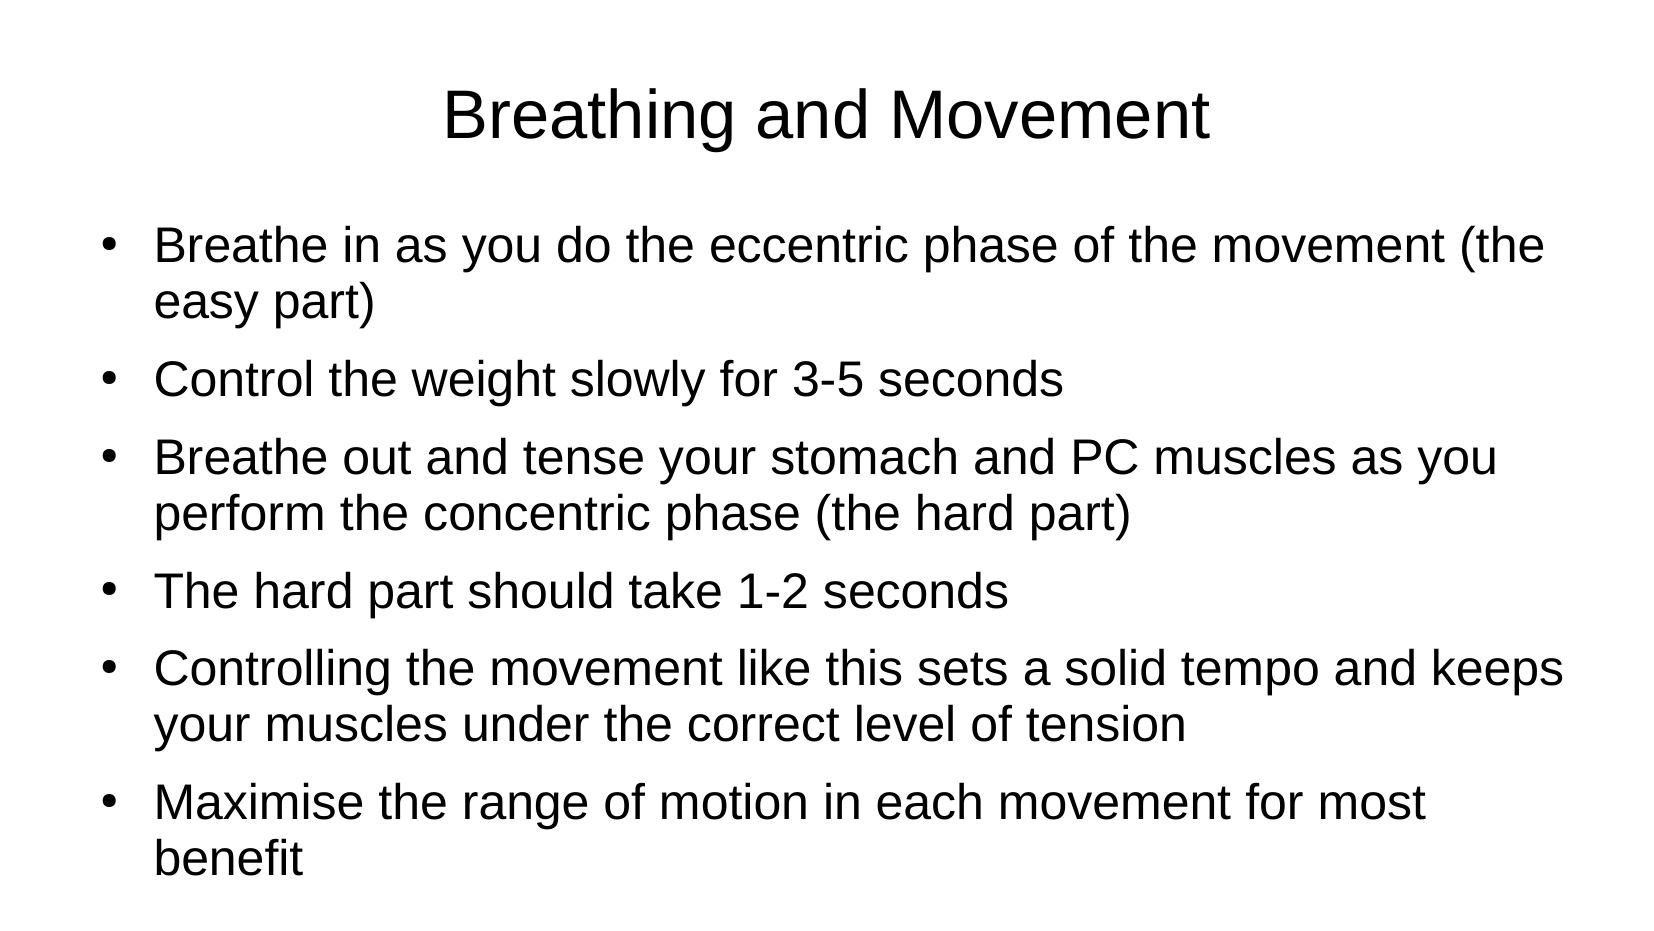

# Breathing and Movement
Breathe in as you do the eccentric phase of the movement (the easy part)
Control the weight slowly for 3-5 seconds
Breathe out and tense your stomach and PC muscles as you perform the concentric phase (the hard part)
The hard part should take 1-2 seconds
Controlling the movement like this sets a solid tempo and keeps your muscles under the correct level of tension
Maximise the range of motion in each movement for most benefit